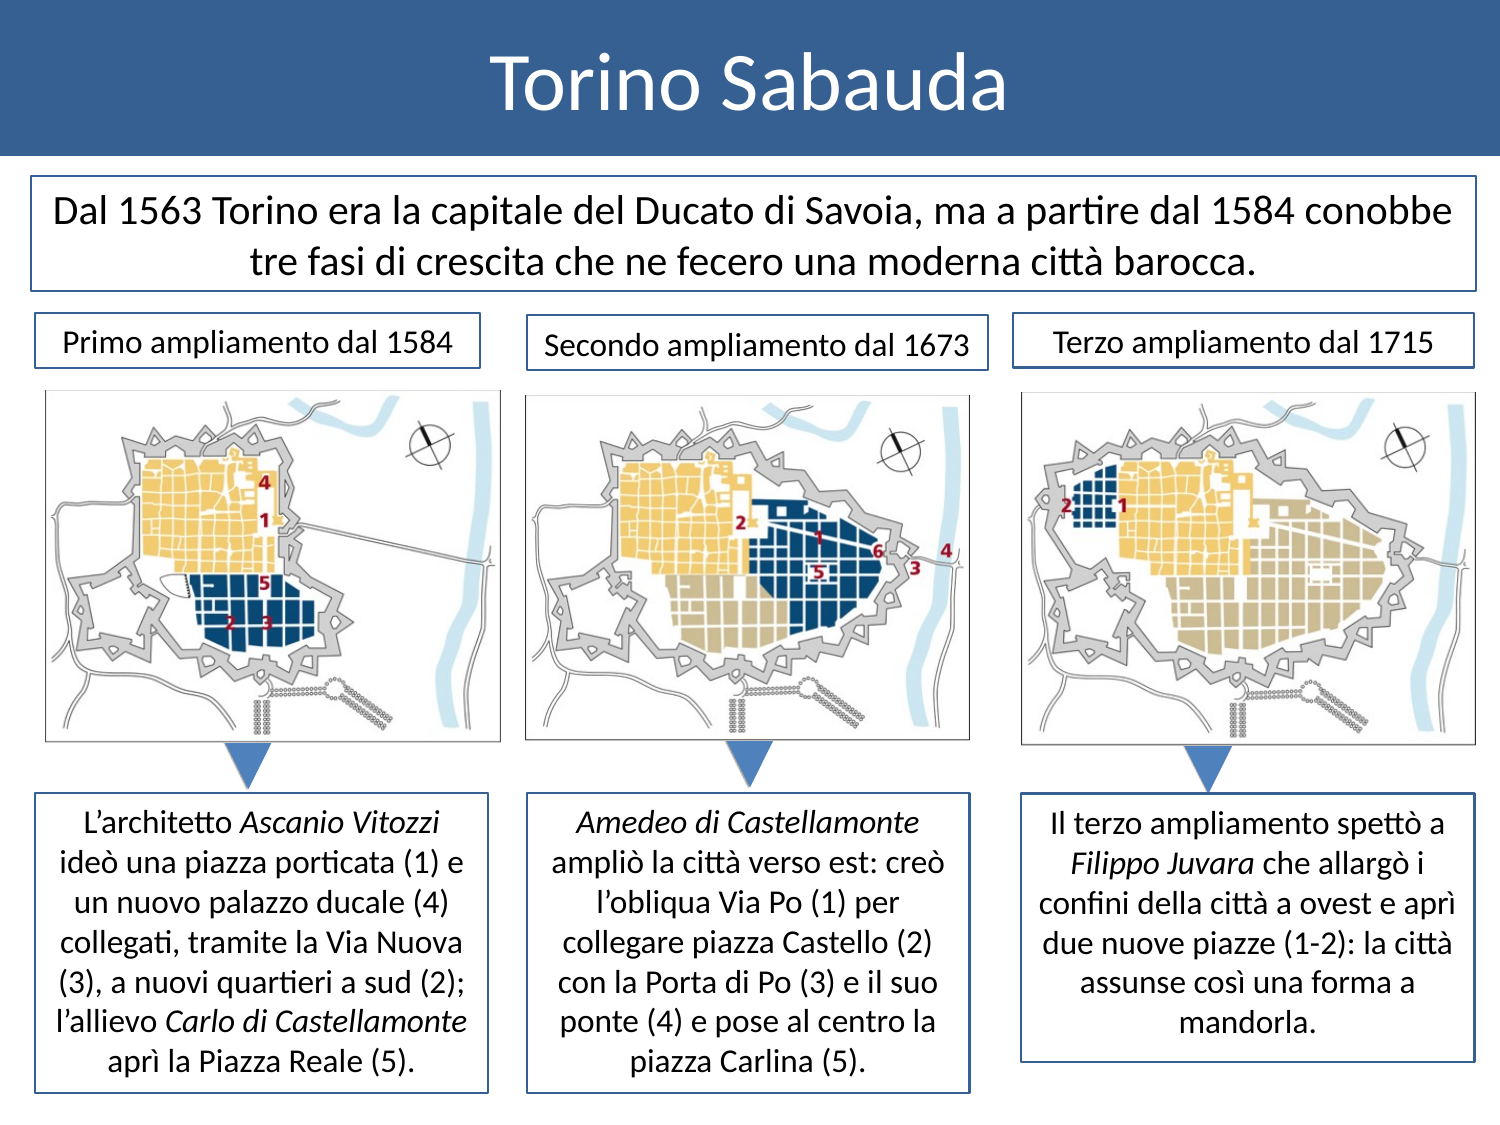

Torino Sabauda
Dal 1563 Torino era la capitale del Ducato di Savoia, ma a partire dal 1584 conobbe tre fasi di crescita che ne fecero una moderna città barocca.
Terzo ampliamento dal 1715
Primo ampliamento dal 1584
Secondo ampliamento dal 1673
L’architetto Ascanio Vitozzi ideò una piazza porticata (1) e un nuovo palazzo ducale (4) collegati, tramite la Via Nuova (3), a nuovi quartieri a sud (2); l’allievo Carlo di Castellamonte aprì la Piazza Reale (5).
Amedeo di Castellamonte ampliò la città verso est: creò l’obliqua Via Po (1) per collegare piazza Castello (2) con la Porta di Po (3) e il suo ponte (4) e pose al centro la piazza Carlina (5).
Il terzo ampliamento spettò a Filippo Juvara che allargò i confini della città a ovest e aprì due nuove piazze (1-2): la città assunse così una forma a mandorla.